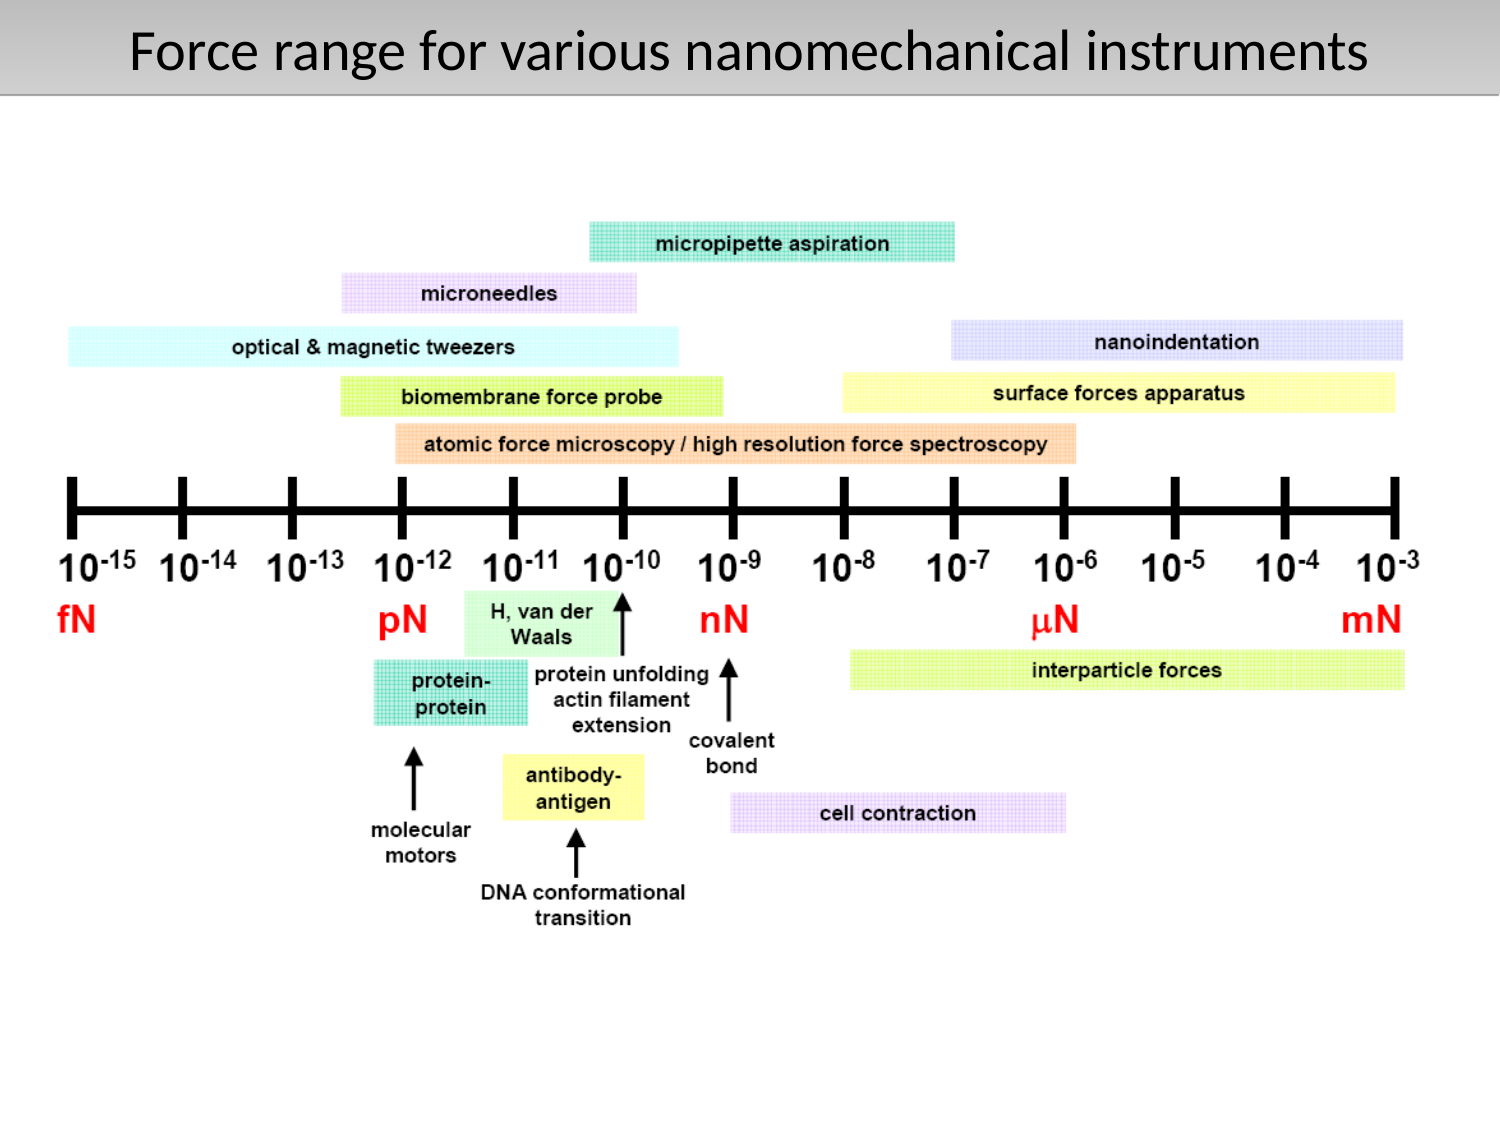

# Force range for various nanomechanical instruments